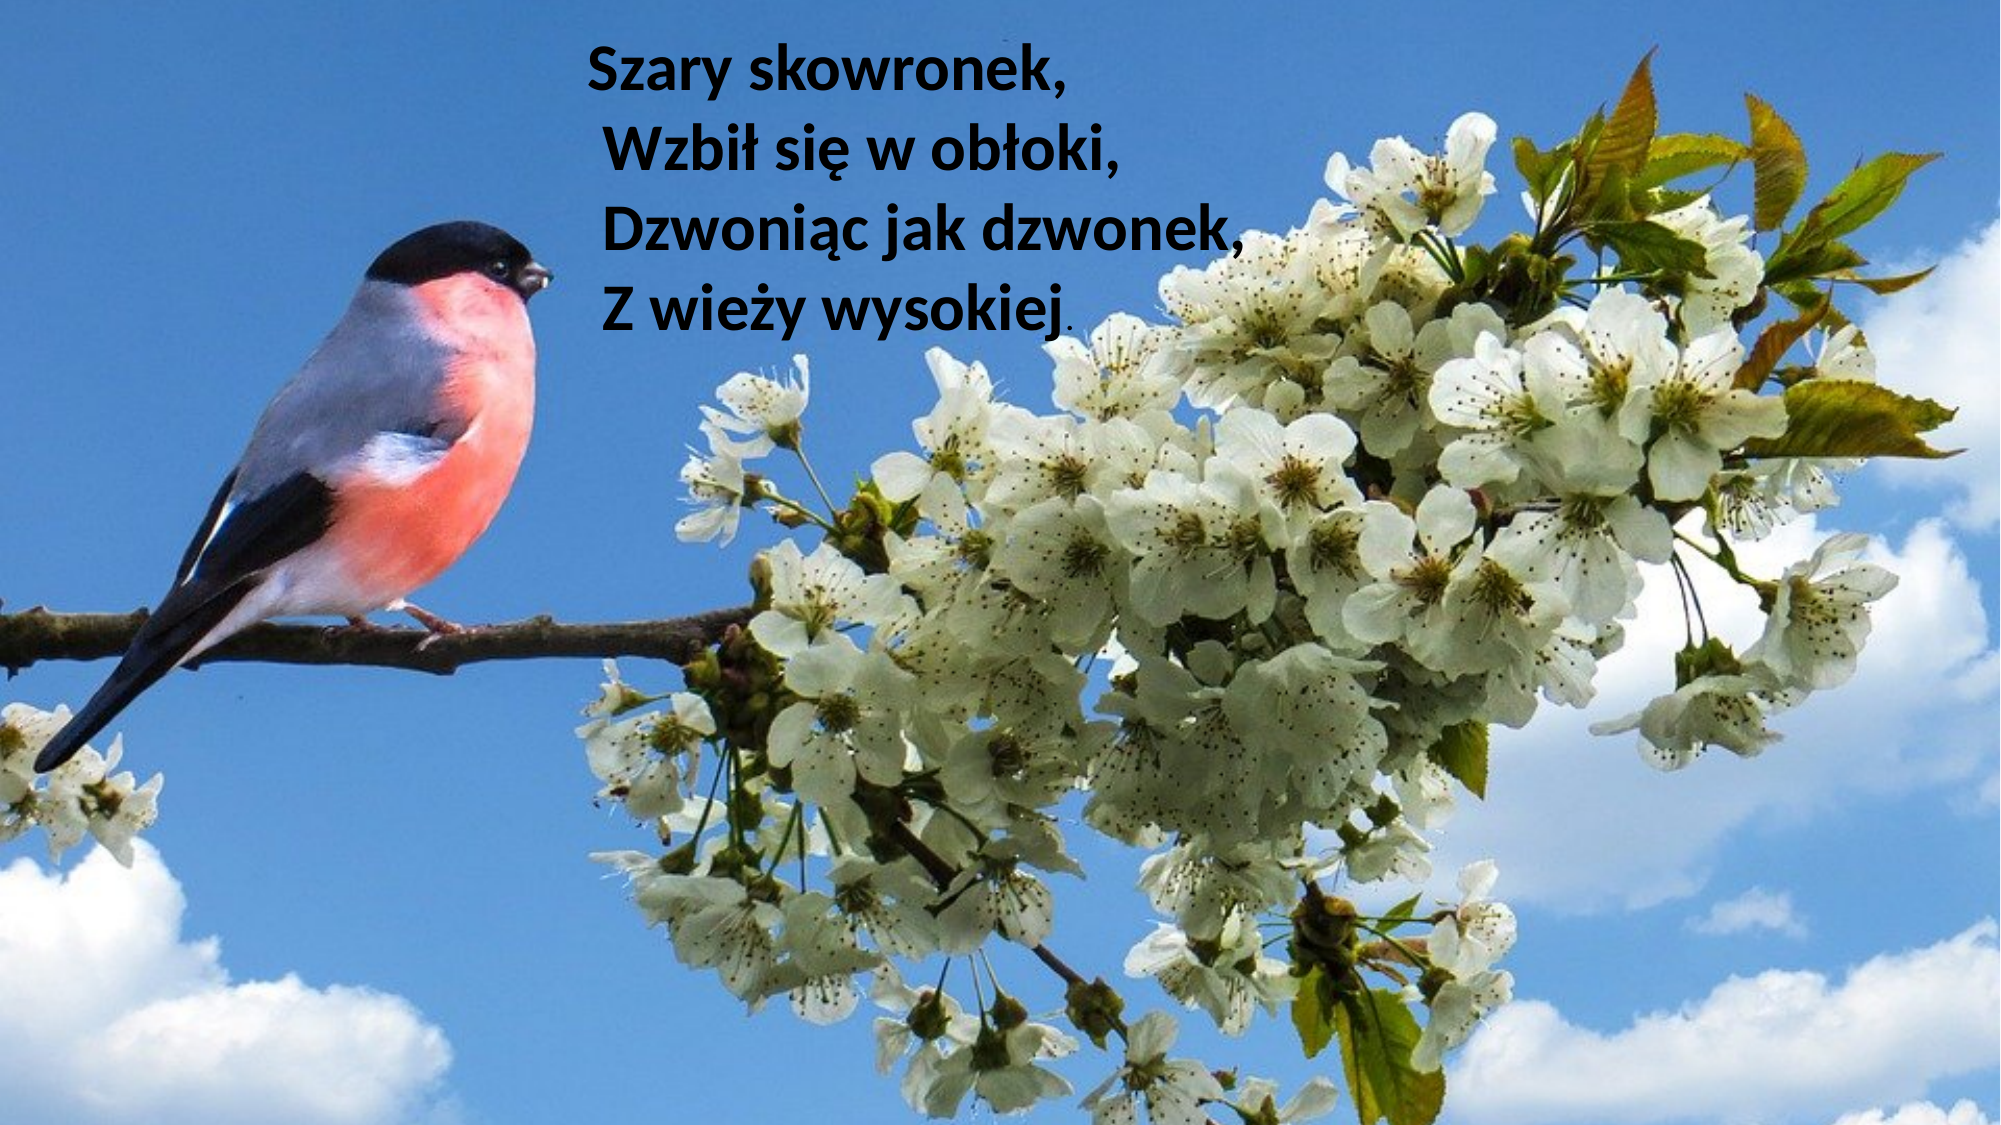

Sza­ry skow­ro­nek,
 Wzbił się w ob­ło­ki,
 Dzwo­niąc jak dzwo­nek,
 Z wie­ży wy­so­kiej.